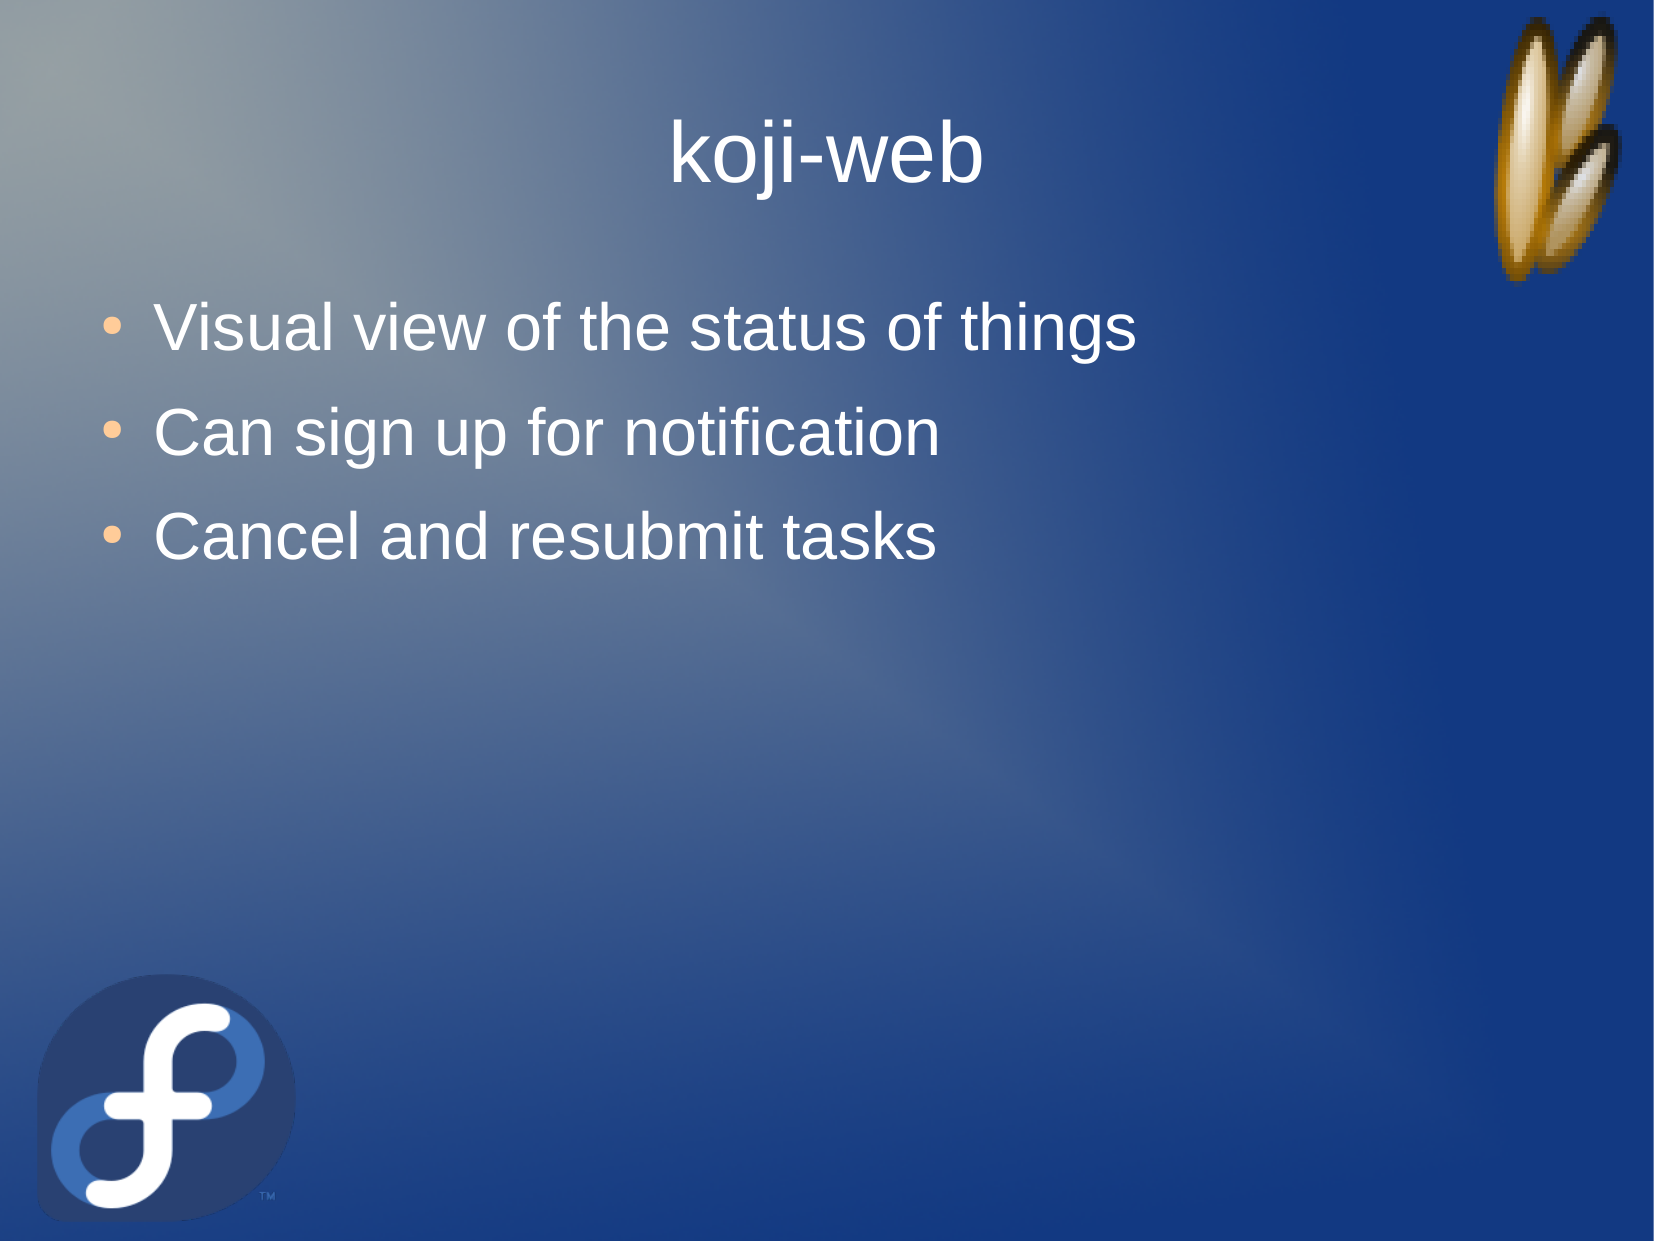

# koji-web
Visual view of the status of things
Can sign up for notification
Cancel and resubmit tasks